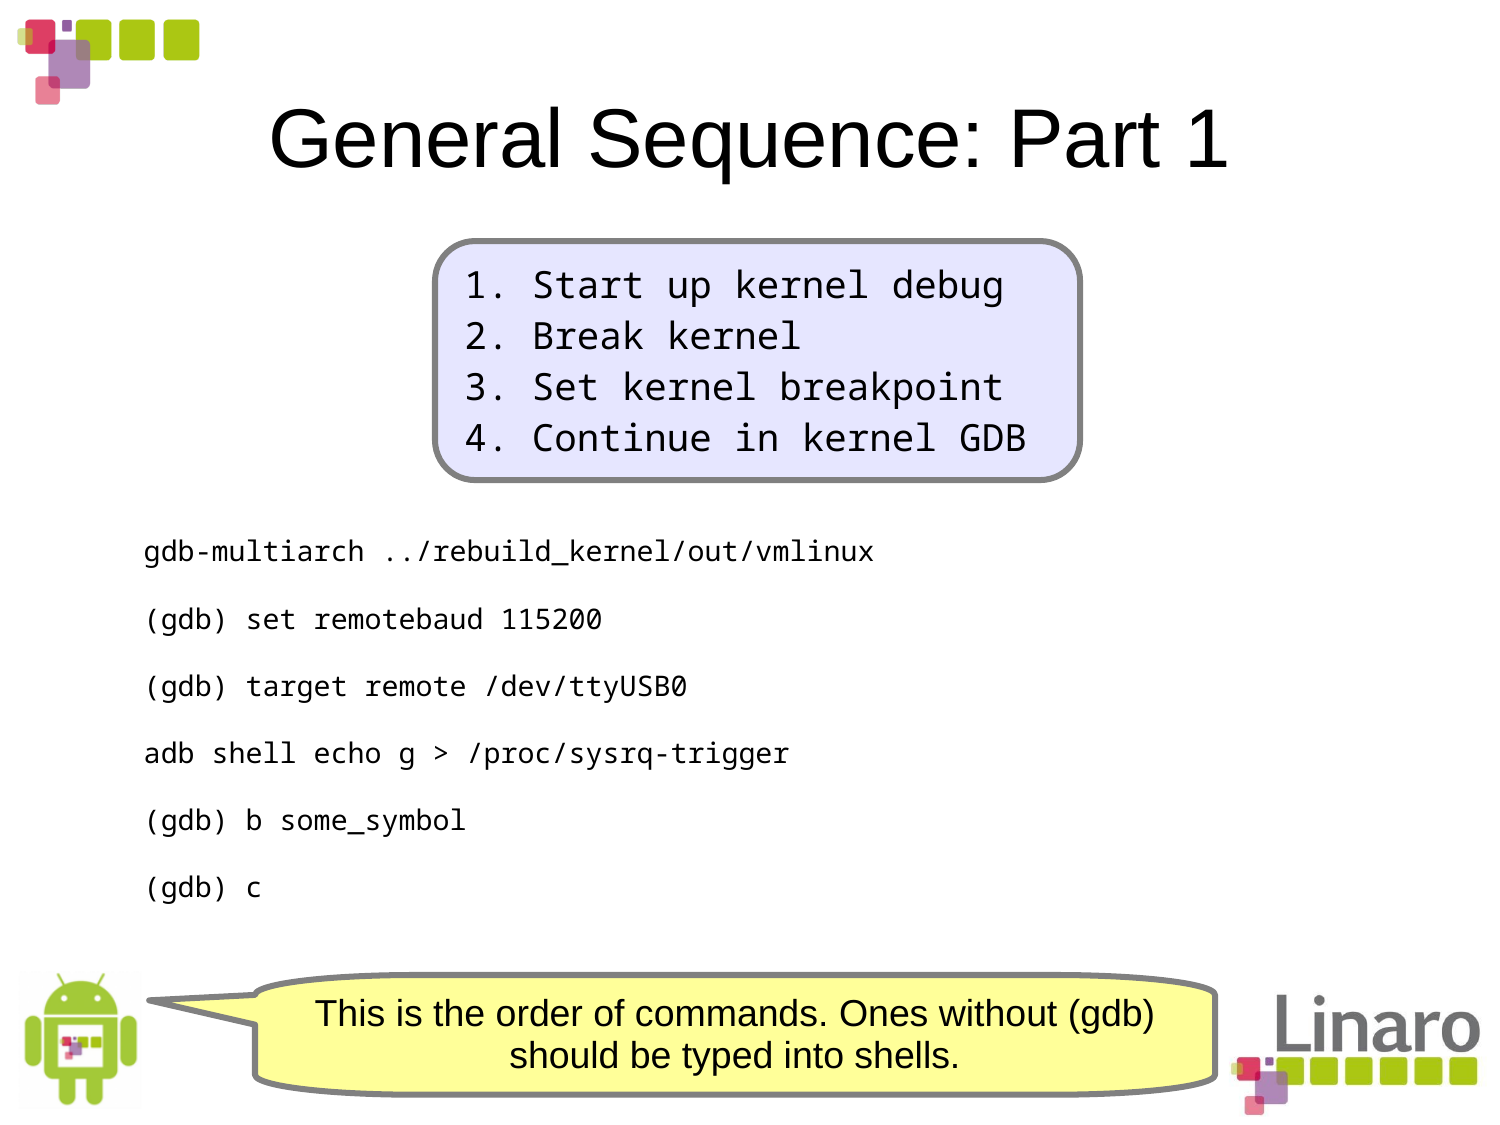

# General Sequence: Part 1
1. Start up kernel debug
2. Break kernel
3. Set kernel breakpoint
4. Continue in kernel GDB
gdb-multiarch ../rebuild_kernel/out/vmlinux
(gdb) set remotebaud 115200
(gdb) target remote /dev/ttyUSB0
adb shell echo g > /proc/sysrq-trigger
(gdb) b some_symbol
(gdb) c
This is the order of commands. Ones without (gdb) should be typed into shells.